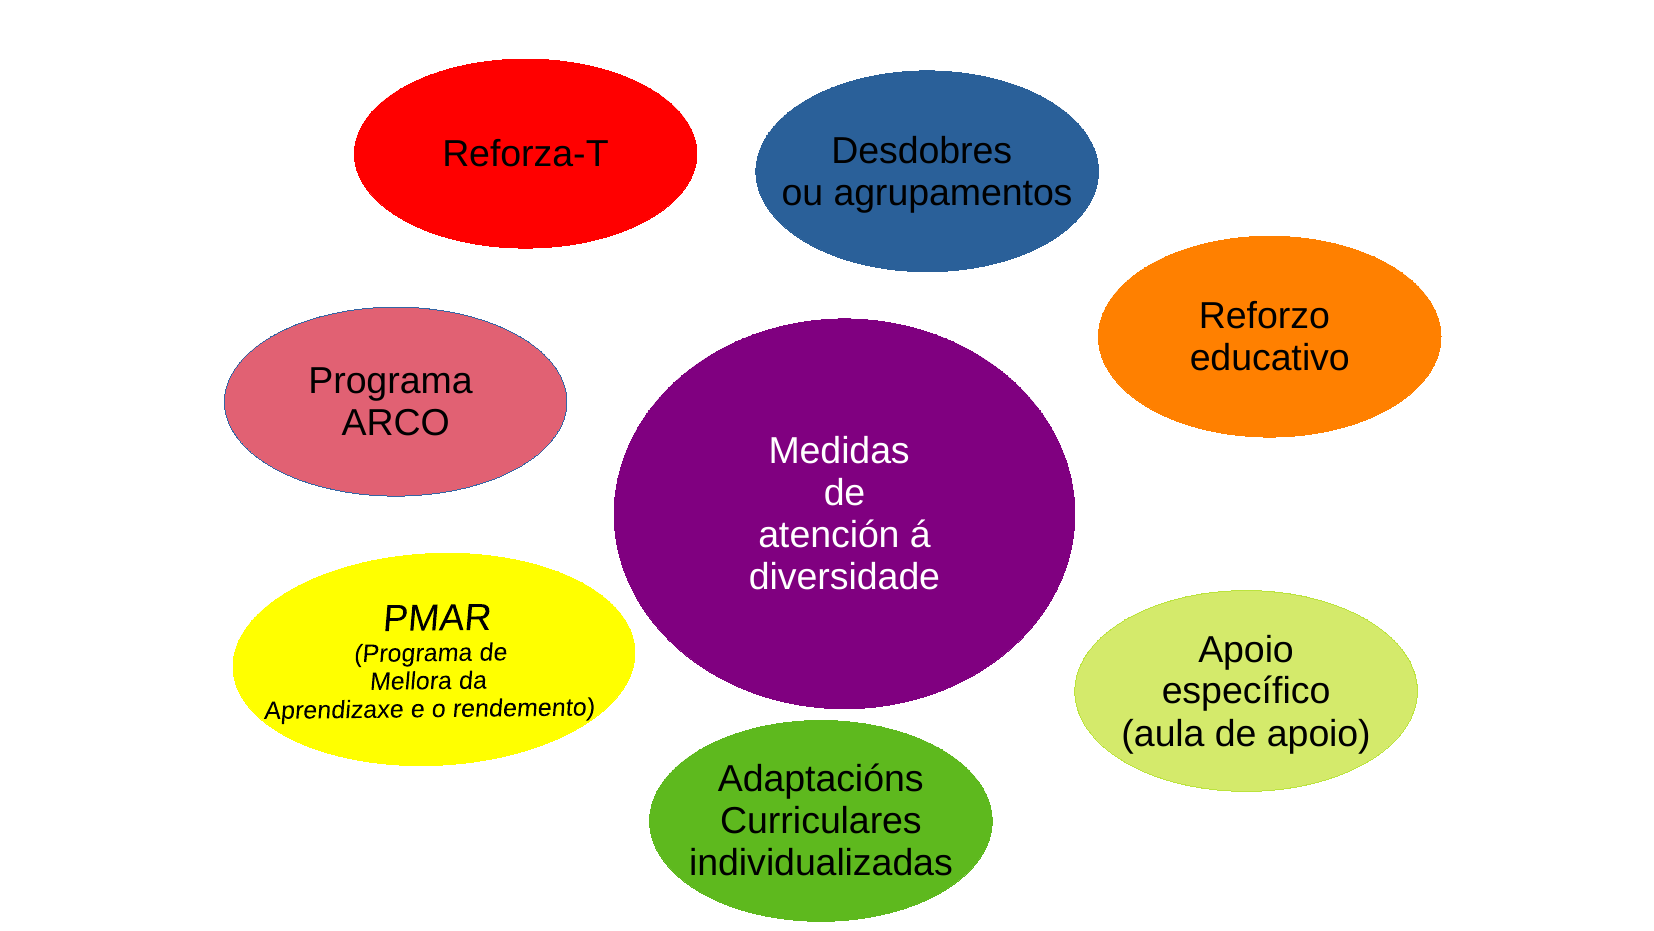

Reforza-T
Desdobres
ou agrupamentos
Reforzo
educativo
Programa
ARCO
Medidas
de
atención á
diversidade
PMAR
(Programa de
Mellora da
Aprendizaxe e o rendemento)
Apoio
específico
(aula de apoio)
Adaptacións
Curriculares
individualizadas
#